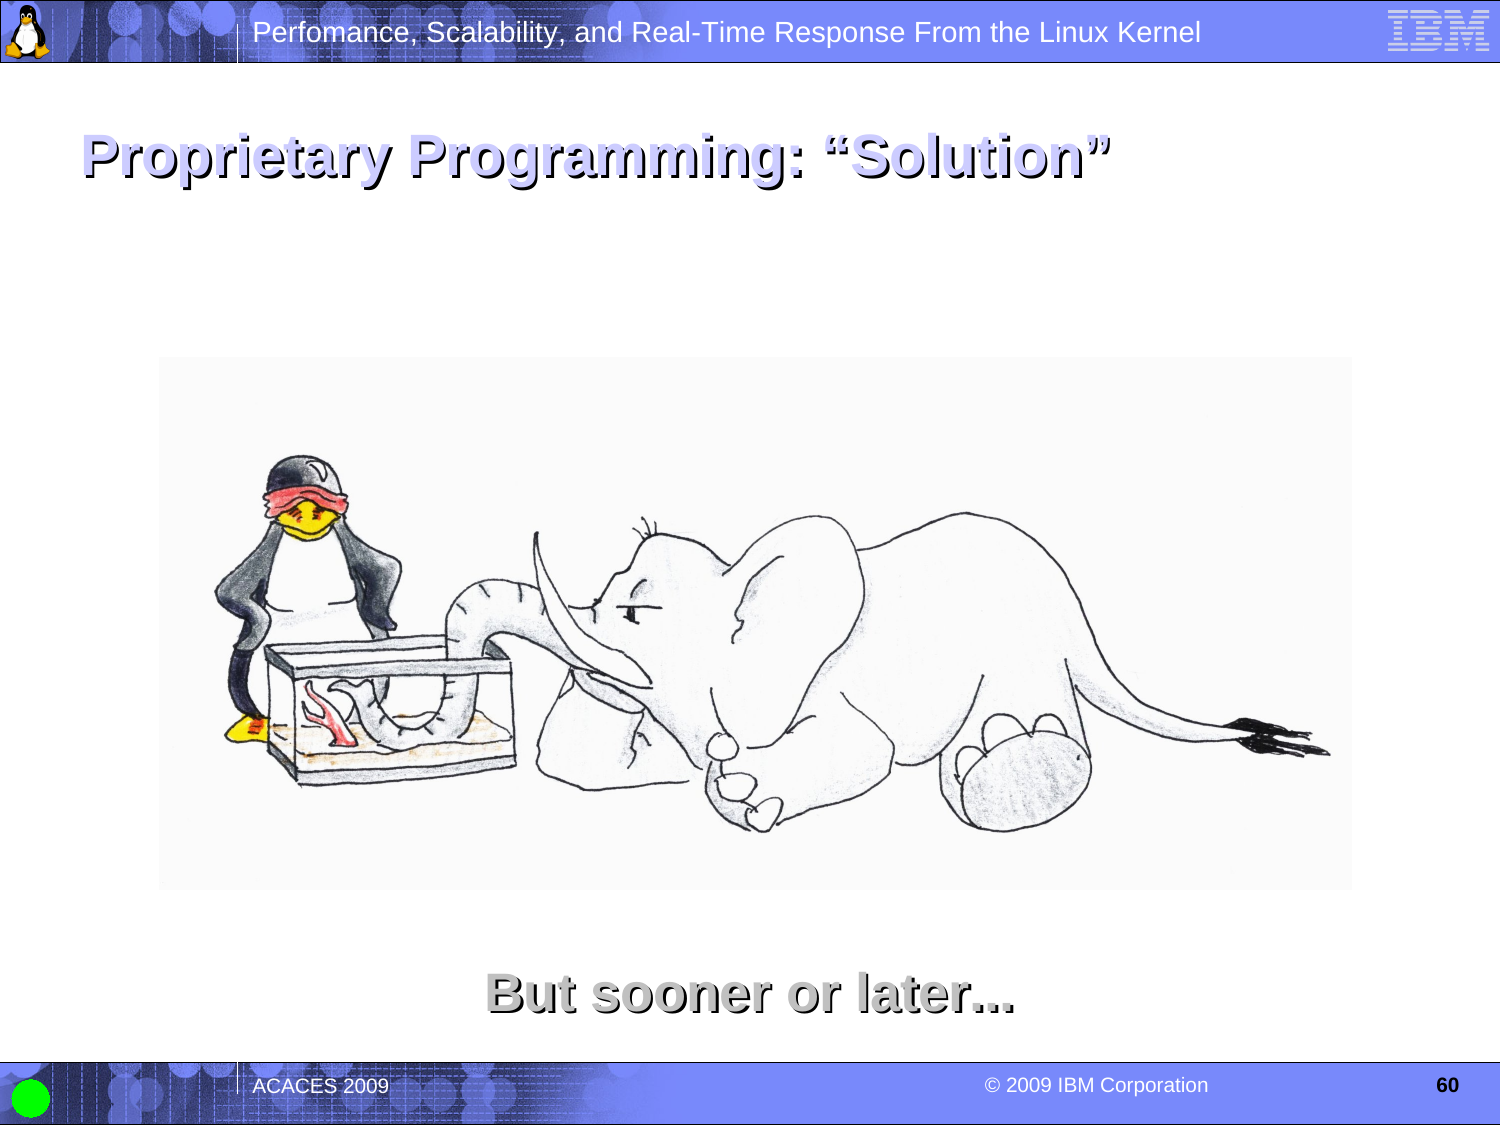

# Proprietary Programming: “Solution”
But sooner or later...
60